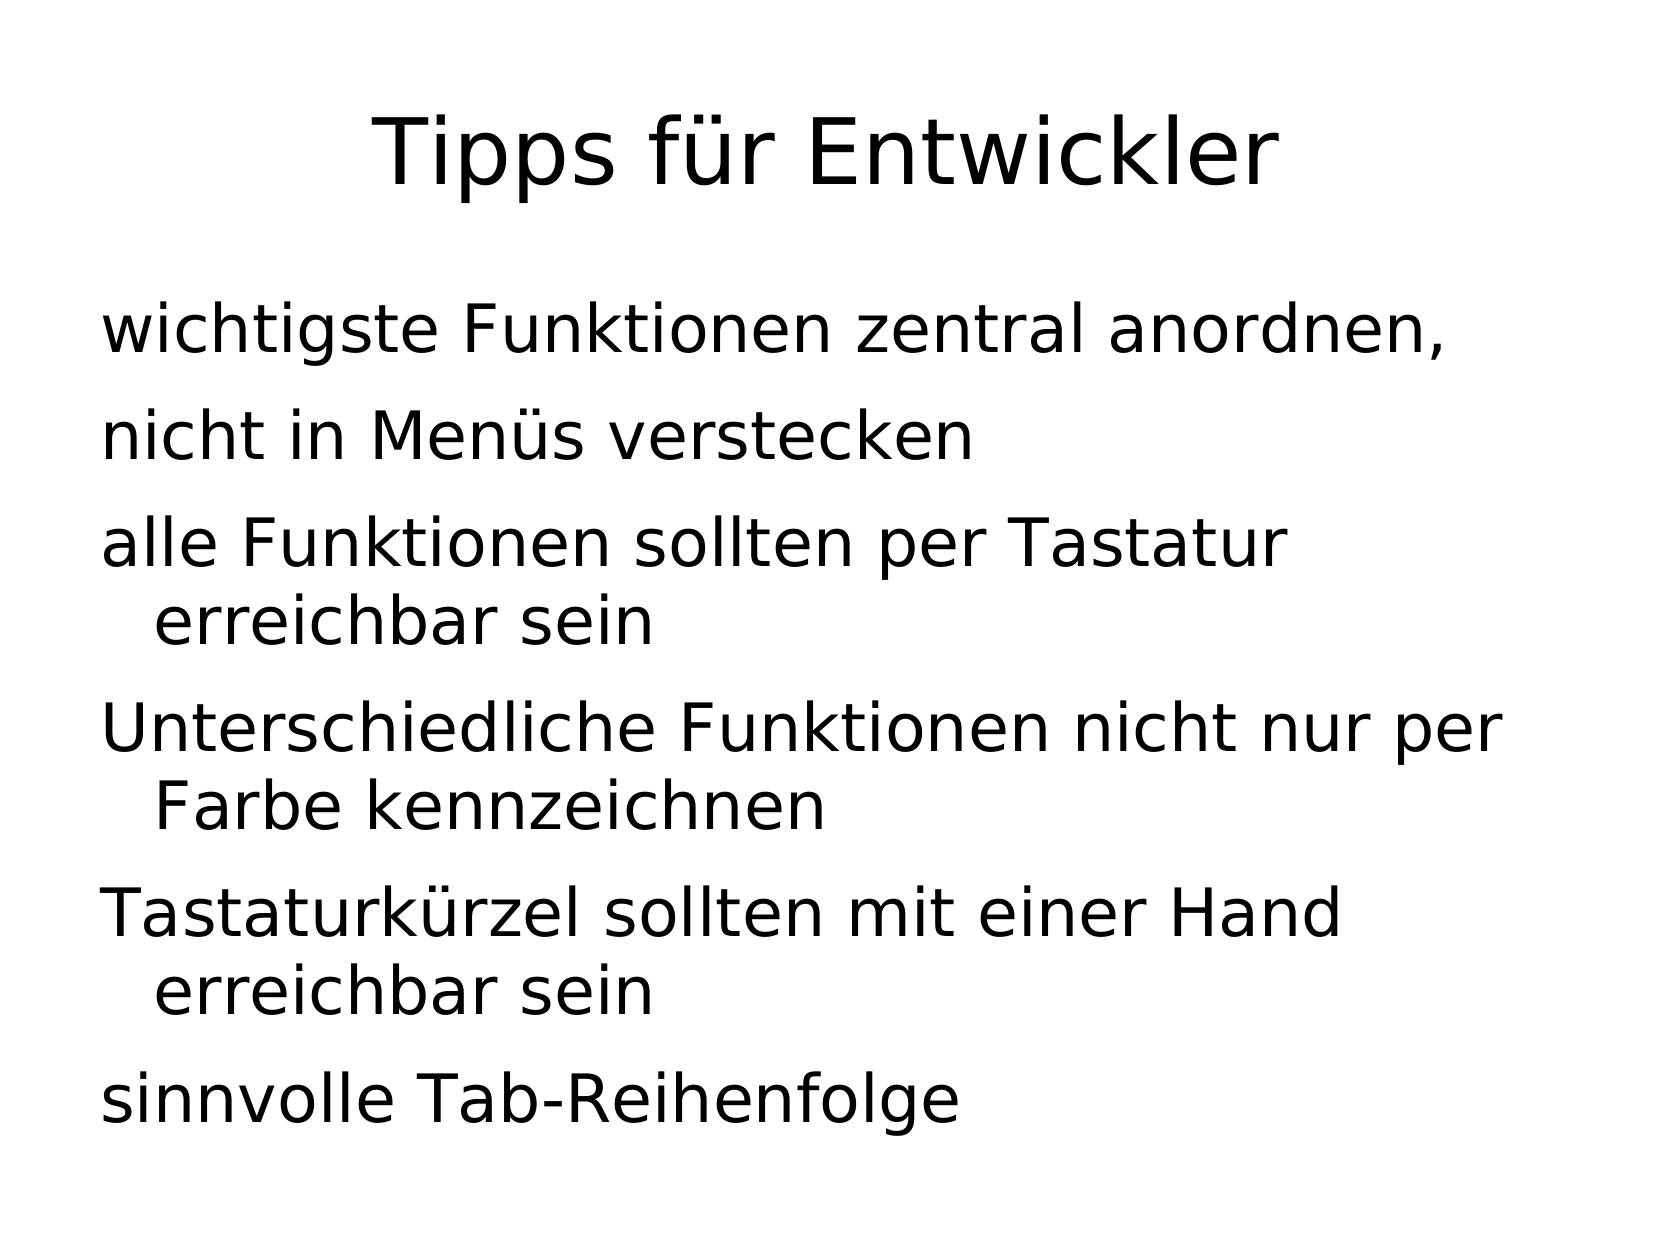

# Tipps für Entwickler
wichtigste Funktionen zentral anordnen,
nicht in Menüs verstecken
alle Funktionen sollten per Tastatur erreichbar sein
Unterschiedliche Funktionen nicht nur per Farbe kennzeichnen
Tastaturkürzel sollten mit einer Hand erreichbar sein
sinnvolle Tab-Reihenfolge